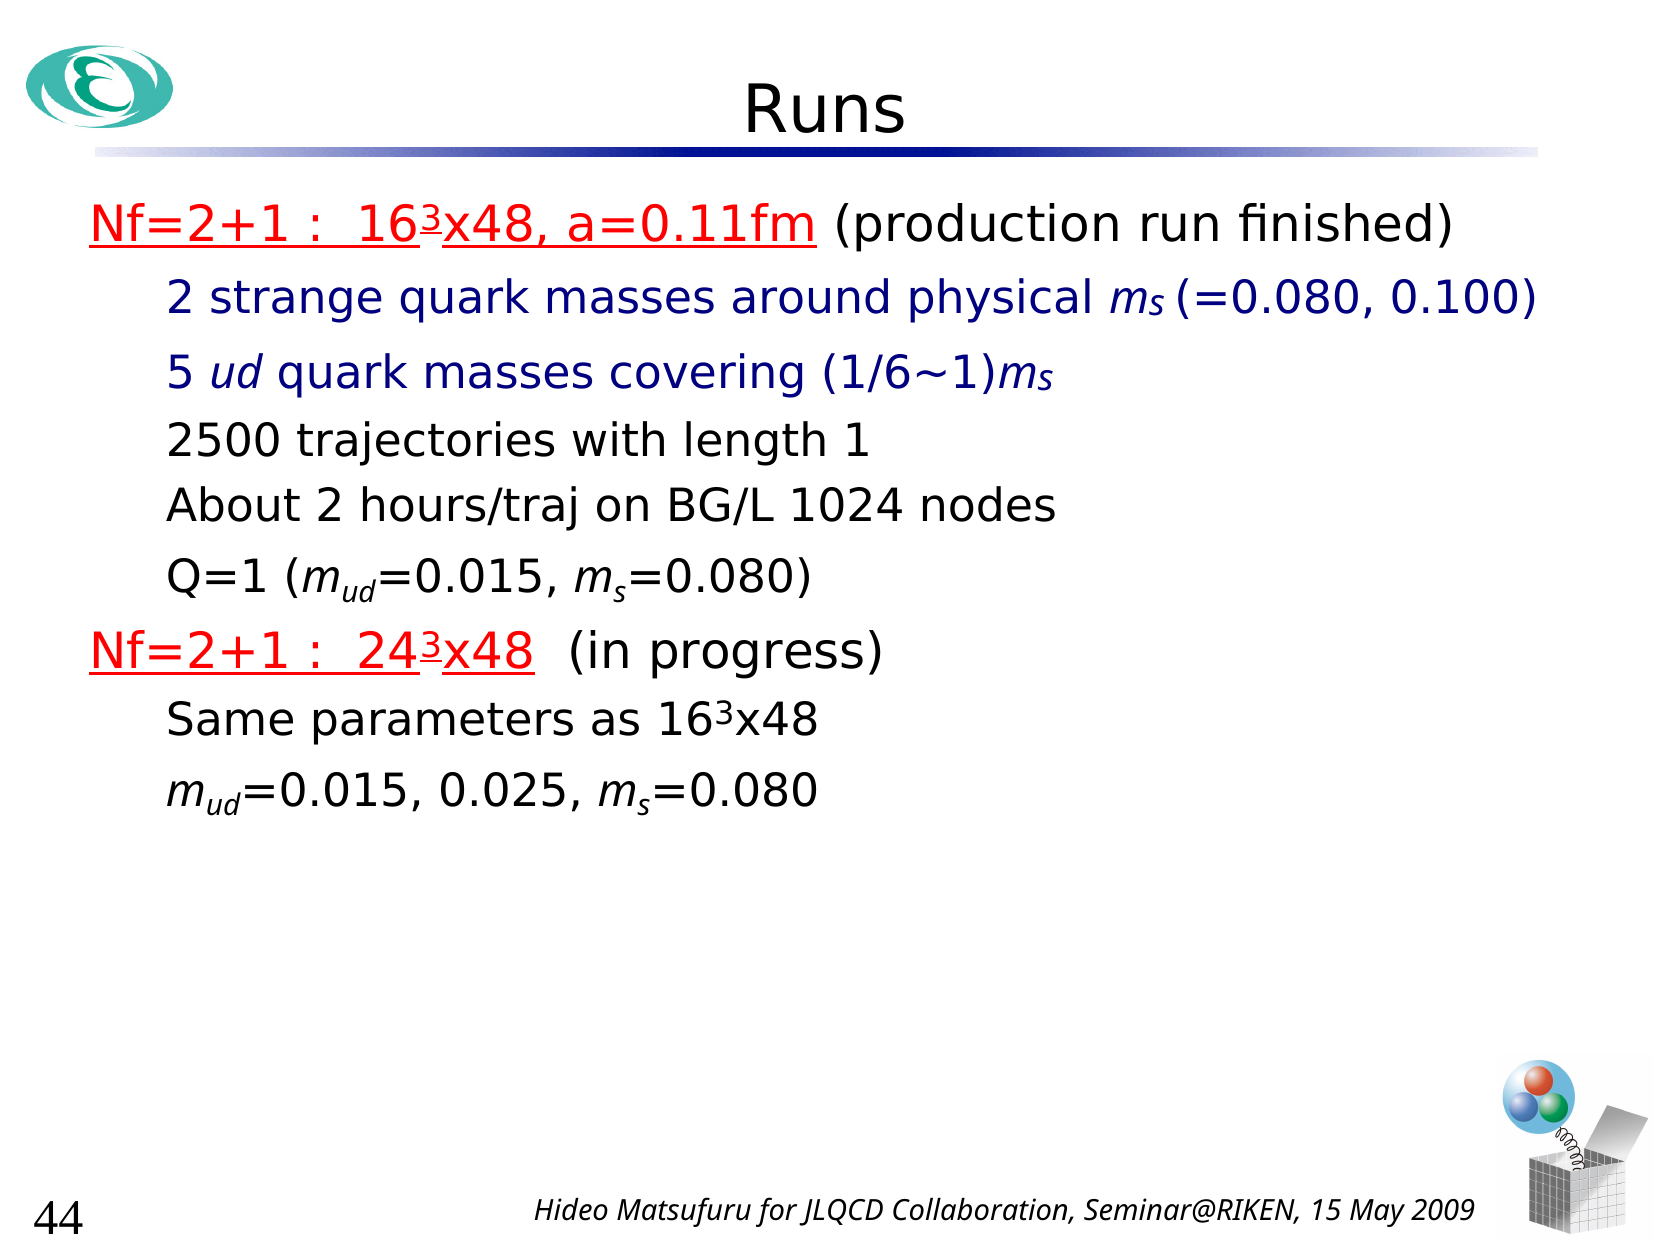

# Runs
Nf=2+1 : 163x48, a=0.11fm (production run finished)
2 strange quark masses around physical ms (=0.080, 0.100)
5 ud quark masses covering (1/6~1)ms
2500 trajectories with length 1
About 2 hours/traj on BG/L 1024 nodes
Q=1 (mud=0.015, ms=0.080)
Nf=2+1 : 243x48 (in progress)
Same parameters as 163x48
mud=0.015, 0.025, ms=0.080